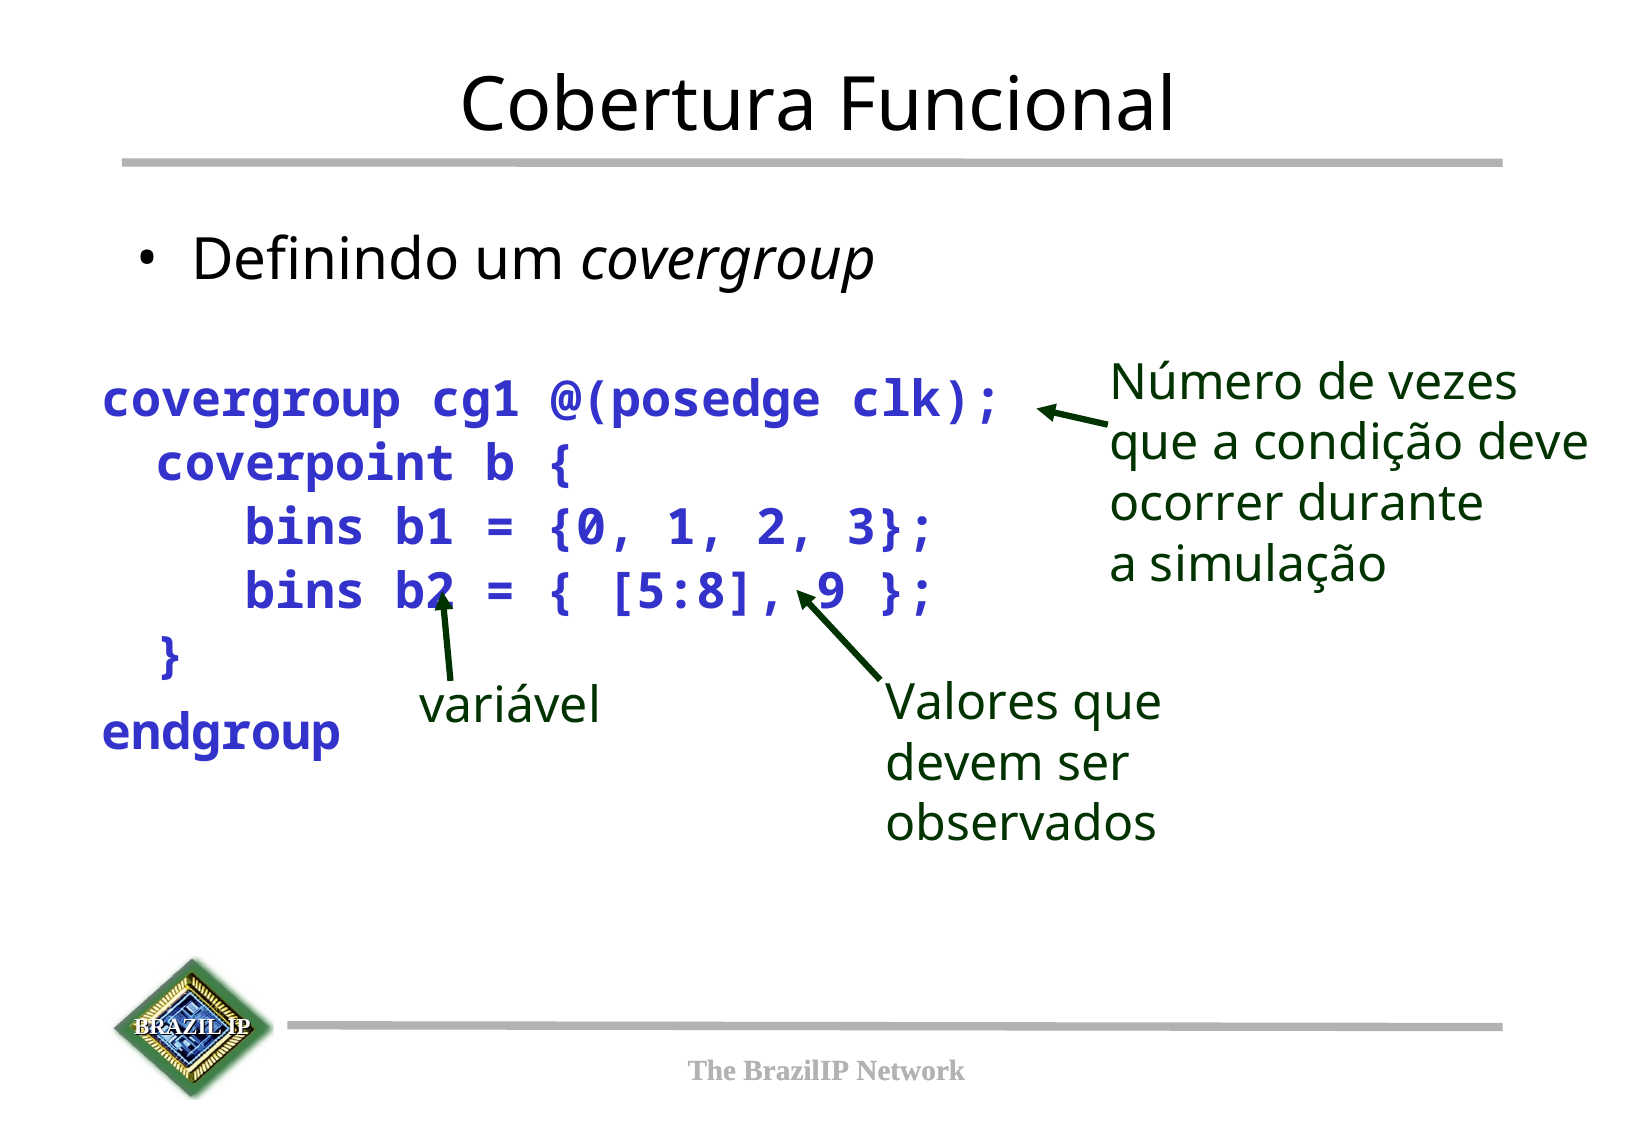

# Cobertura Funcional
Definindo um covergroup
Número de vezes
que a condição deve
ocorrer durante
a simulação
covergroup cg1 @(posedge clk);
coverpoint b {
 bins b1 = {0, 1, 2, 3};
 bins b2 = { [5:8], 9 };
}
endgroup
Valores que
devem ser
observados
variável